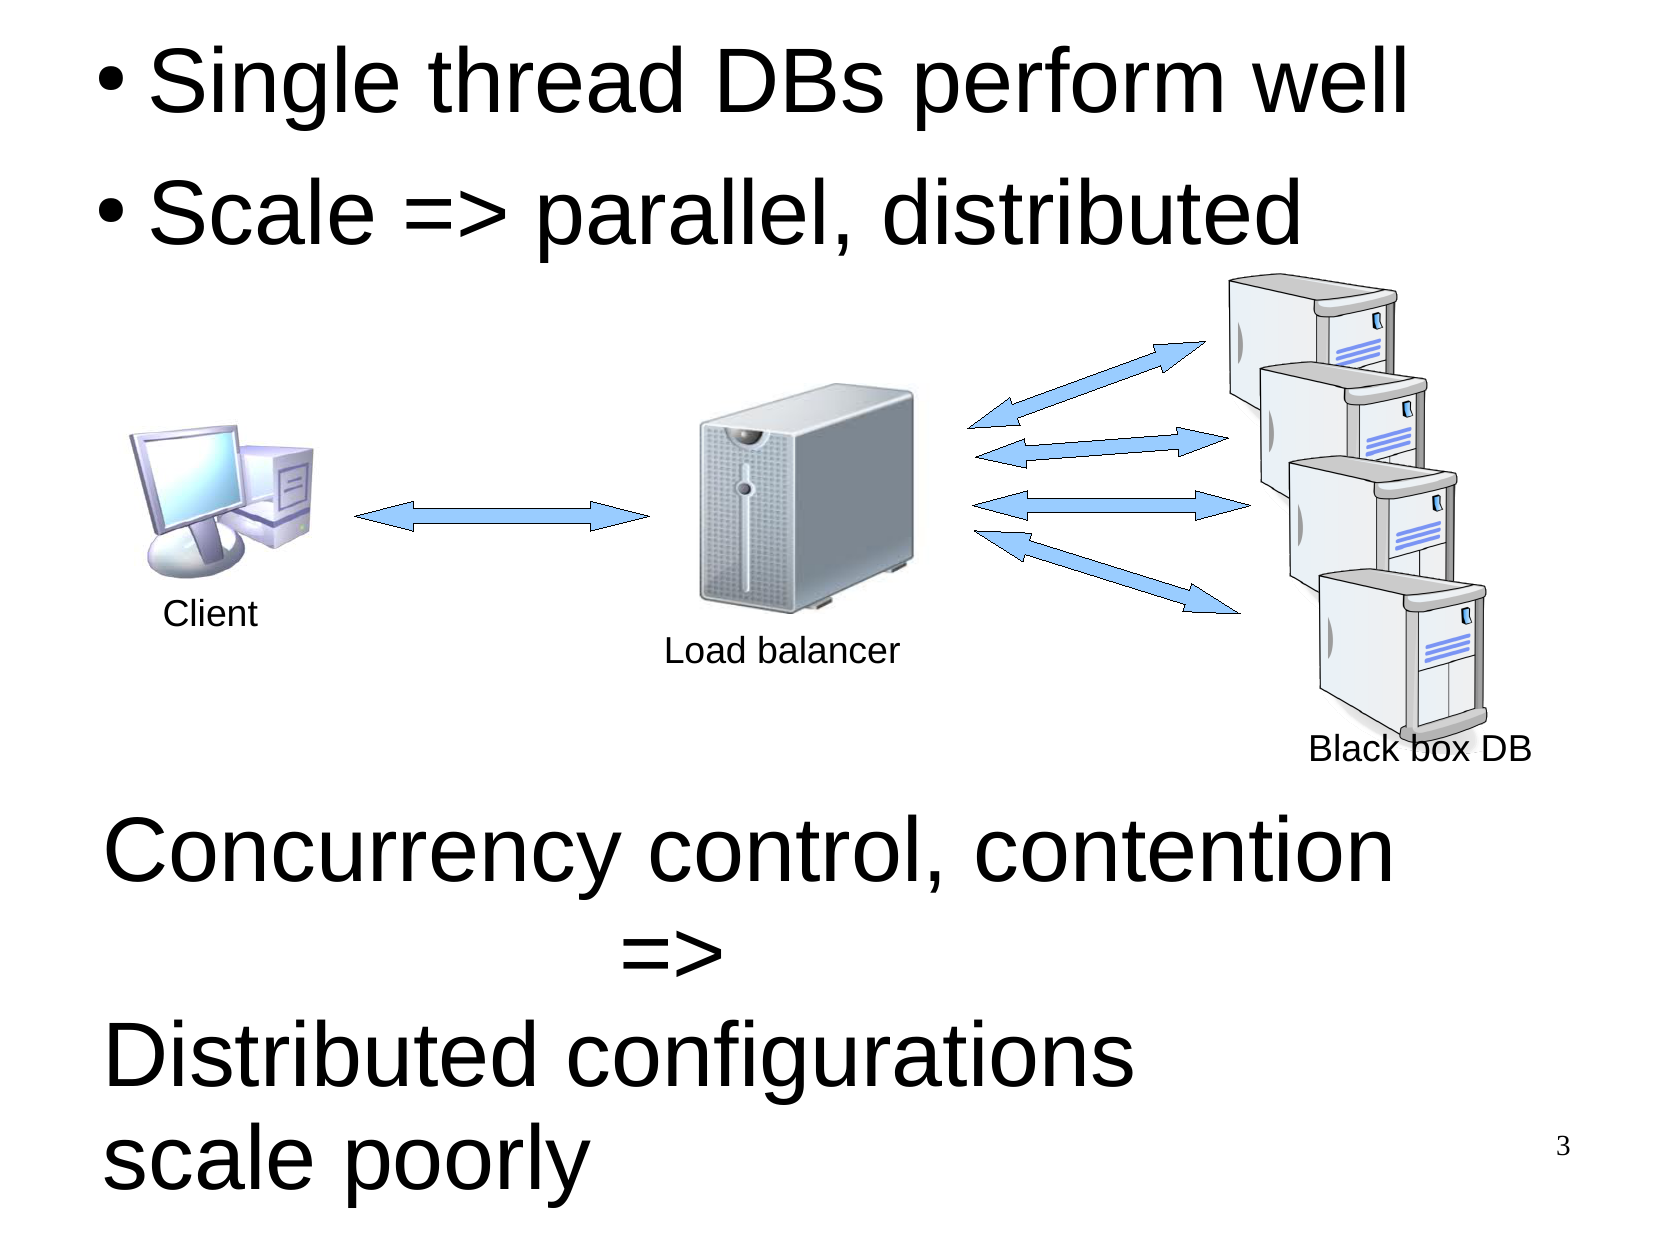

Single thread DBs perform well
Scale => parallel, distributed
#
Client
Load balancer
Black box DB
Concurrency control, contention
							=>
Distributed configurations
scale poorly
3